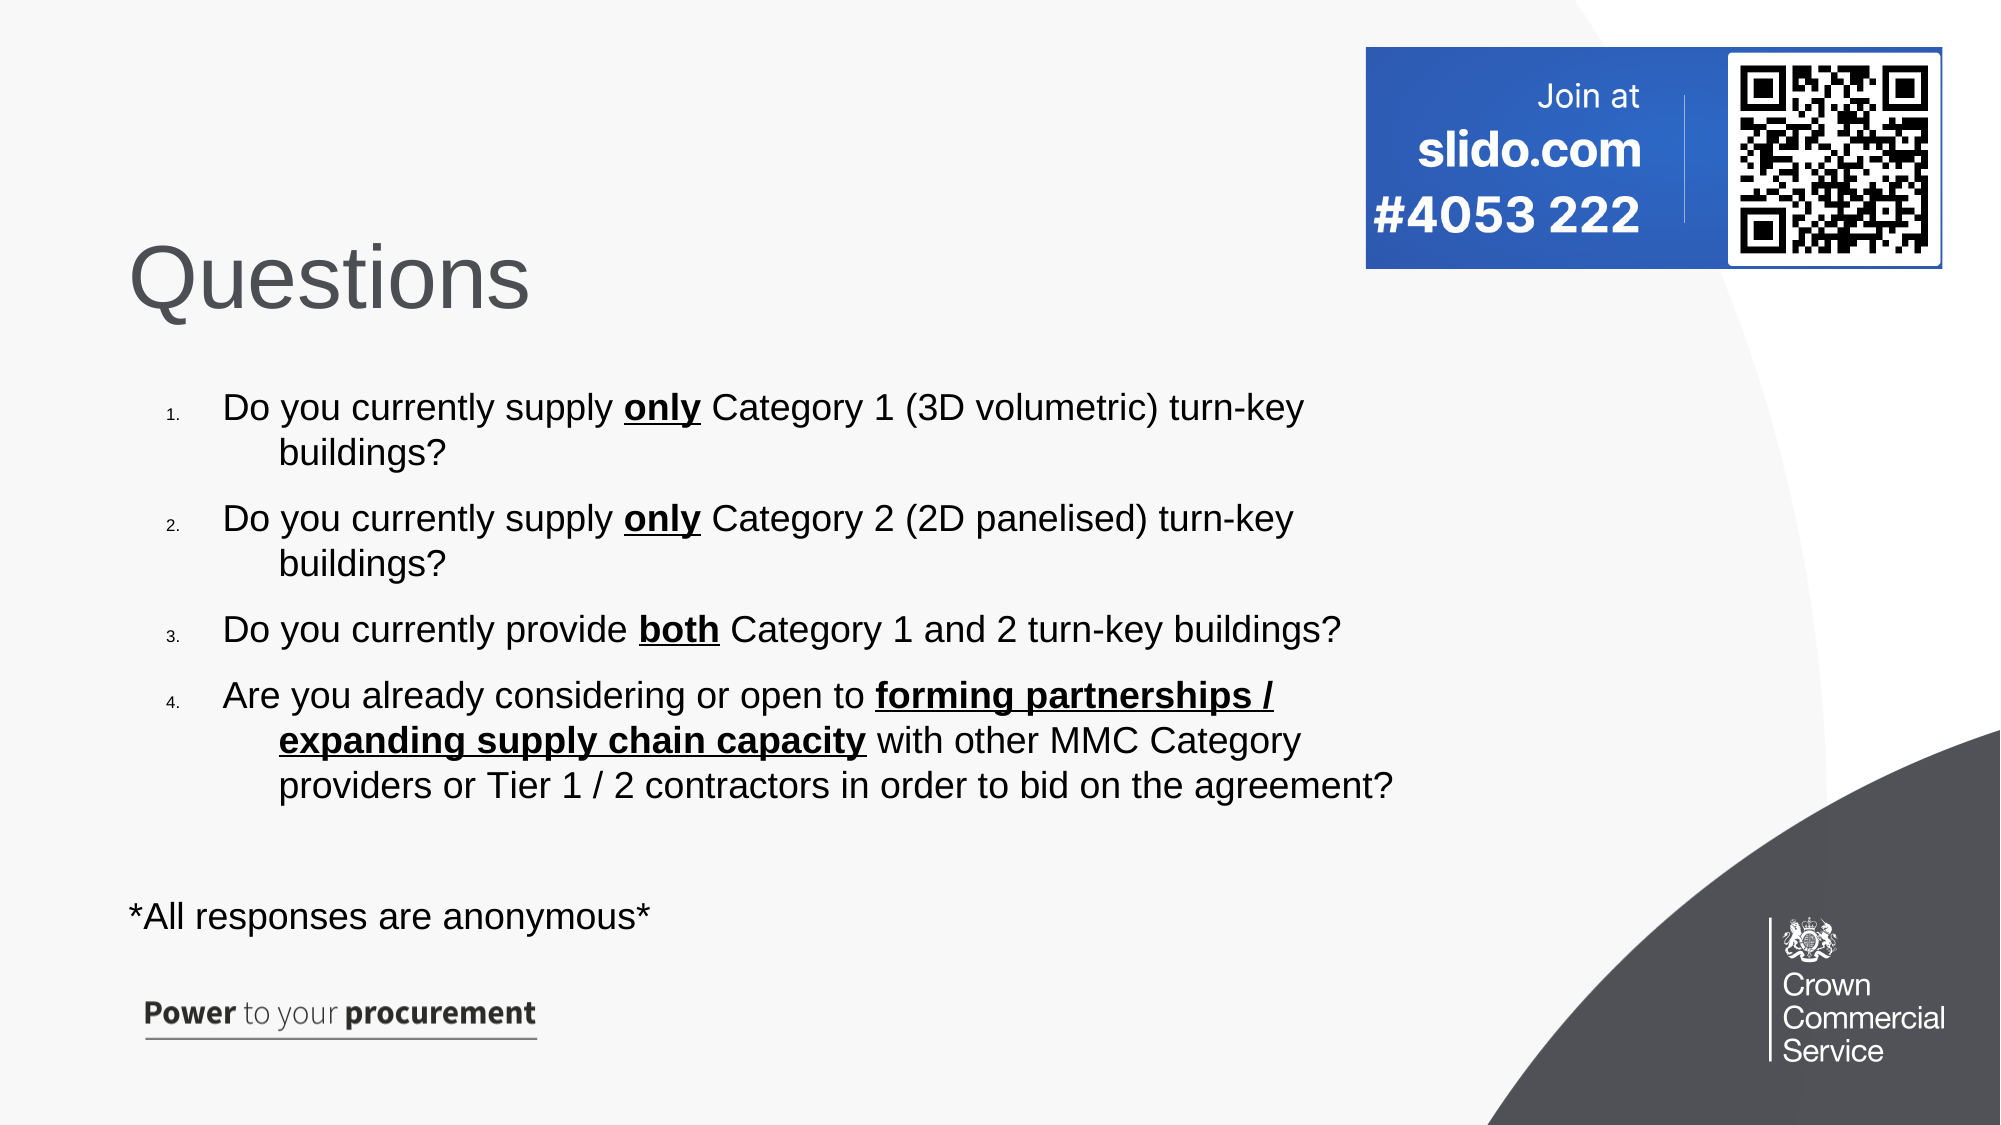

# Questions
Do you currently supply only Category 1 (3D volumetric) turn-key buildings?
Do you currently supply only Category 2 (2D panelised) turn-key buildings?
Do you currently provide both Category 1 and 2 turn-key buildings?
Are you already considering or open to forming partnerships / expanding supply chain capacity with other MMC Category providers or Tier 1 / 2 contractors in order to bid on the agreement?
*All responses are anonymous*